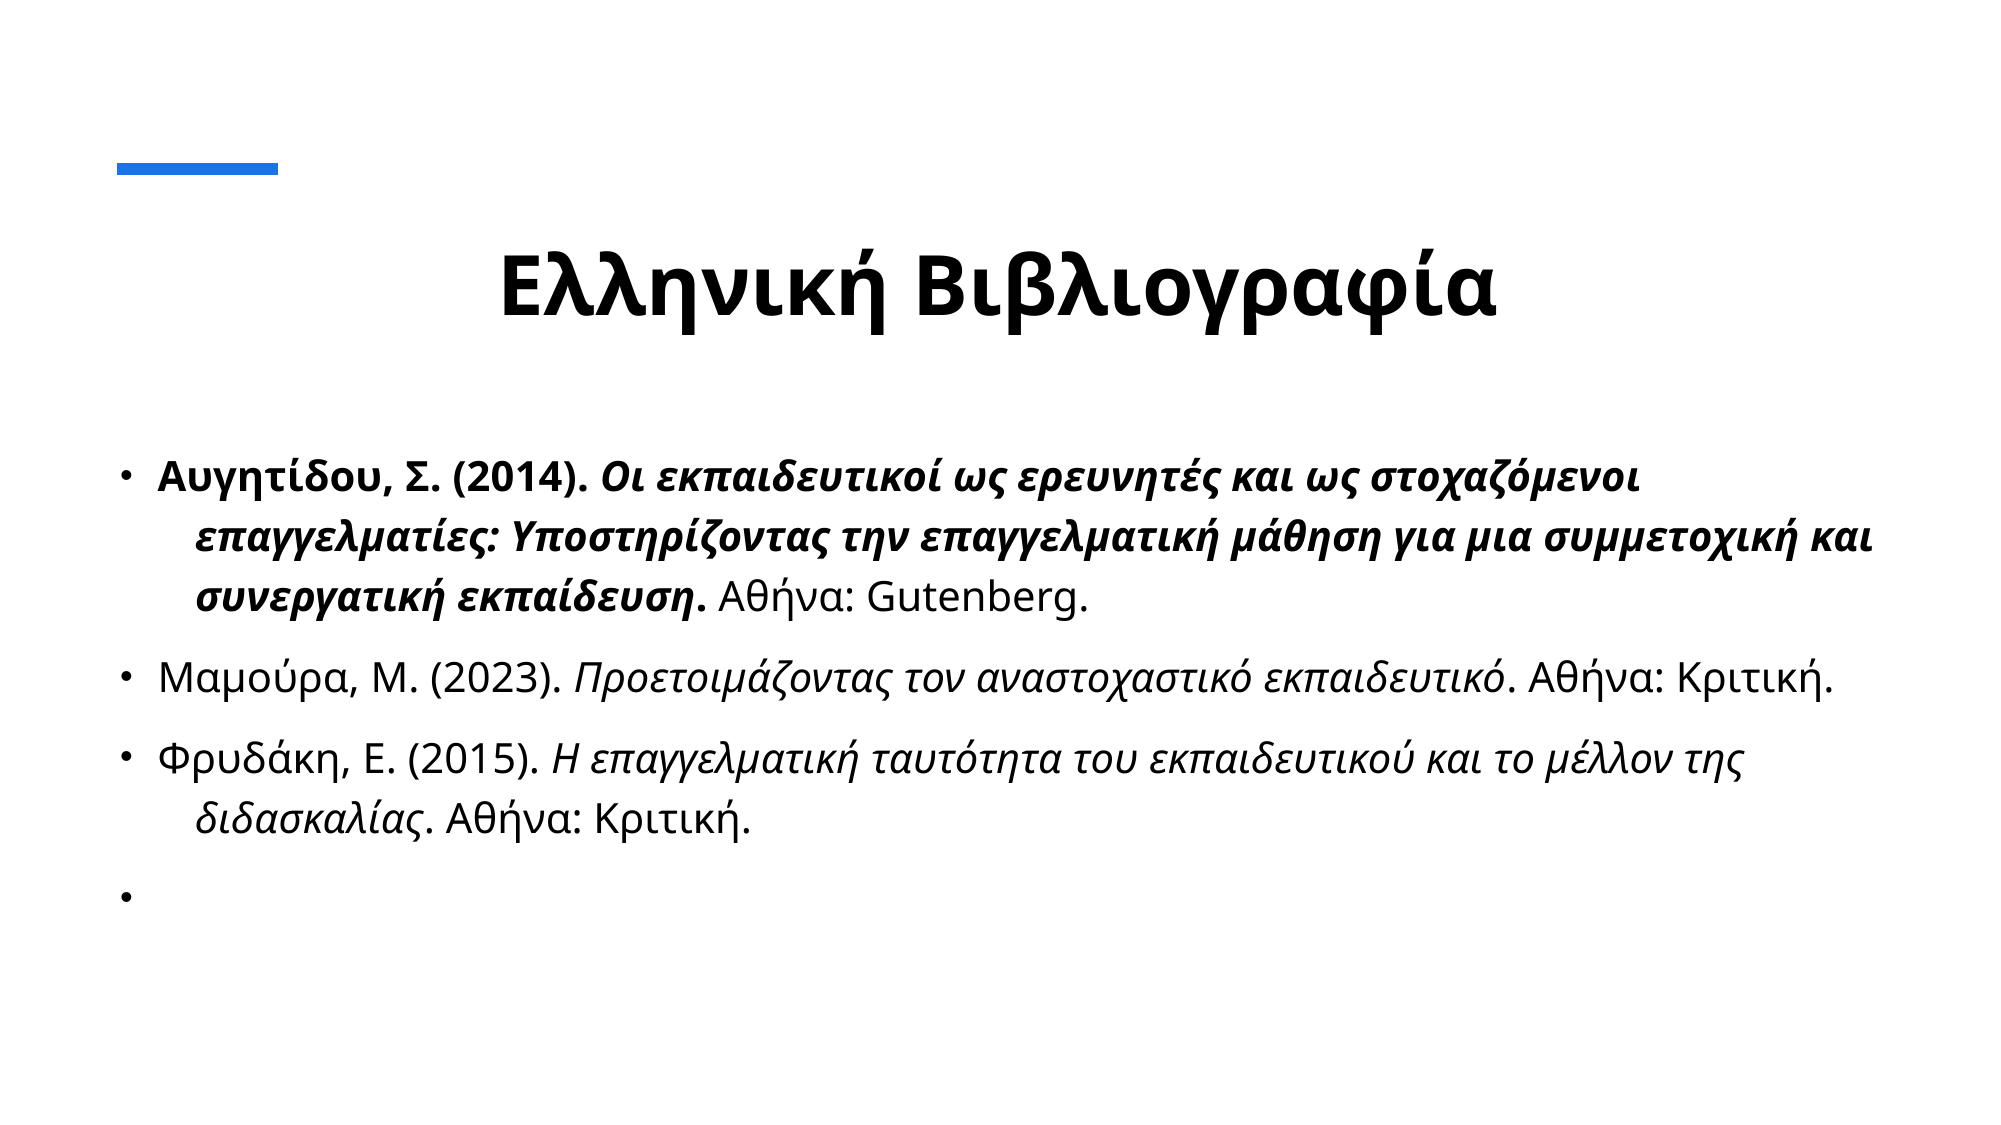

# Ελληνική Βιβλιογραφία
Αυγητίδου, Σ. (2014). Οι εκπαιδευτικοί ως ερευνητές και ως στοχαζόμενοι επαγγελματίες: Υποστηρίζοντας την επαγγελματική μάθηση για μια συμμετοχική και συνεργατική εκπαίδευση. Αθήνα: Gutenberg.
Μαμούρα, Μ. (2023). Προετοιμάζοντας τον αναστοχαστικό εκπαιδευτικό. Αθήνα: Κριτική.
Φρυδάκη, Ε. (2015). Η επαγγελματική ταυτότητα του εκπαιδευτικού και το μέλλον της διδασκαλίας. Αθήνα: Κριτική.